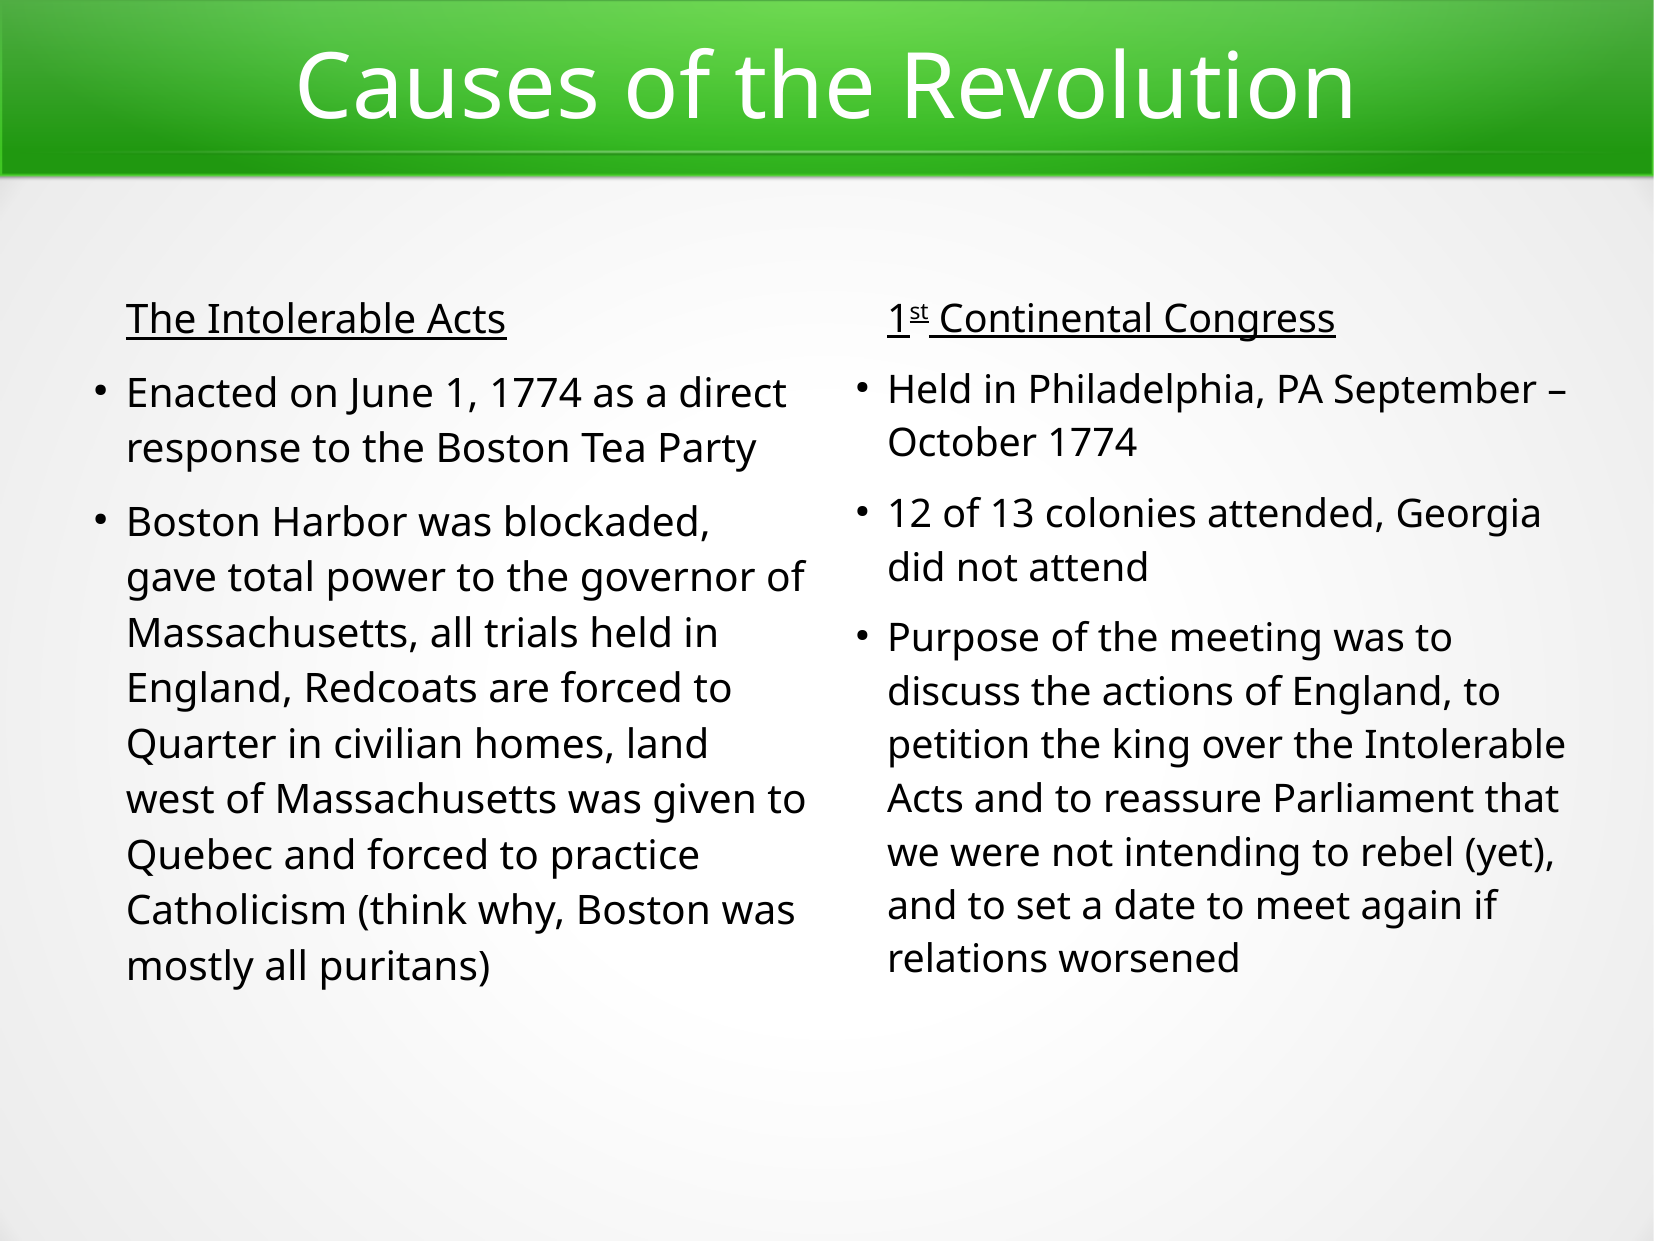

# Causes of the Revolution
The Intolerable Acts
Enacted on June 1, 1774 as a direct response to the Boston Tea Party
Boston Harbor was blockaded, gave total power to the governor of Massachusetts, all trials held in England, Redcoats are forced to Quarter in civilian homes, land west of Massachusetts was given to Quebec and forced to practice Catholicism (think why, Boston was mostly all puritans)
1st Continental Congress
Held in Philadelphia, PA September – October 1774
12 of 13 colonies attended, Georgia did not attend
Purpose of the meeting was to discuss the actions of England, to petition the king over the Intolerable Acts and to reassure Parliament that we were not intending to rebel (yet), and to set a date to meet again if relations worsened